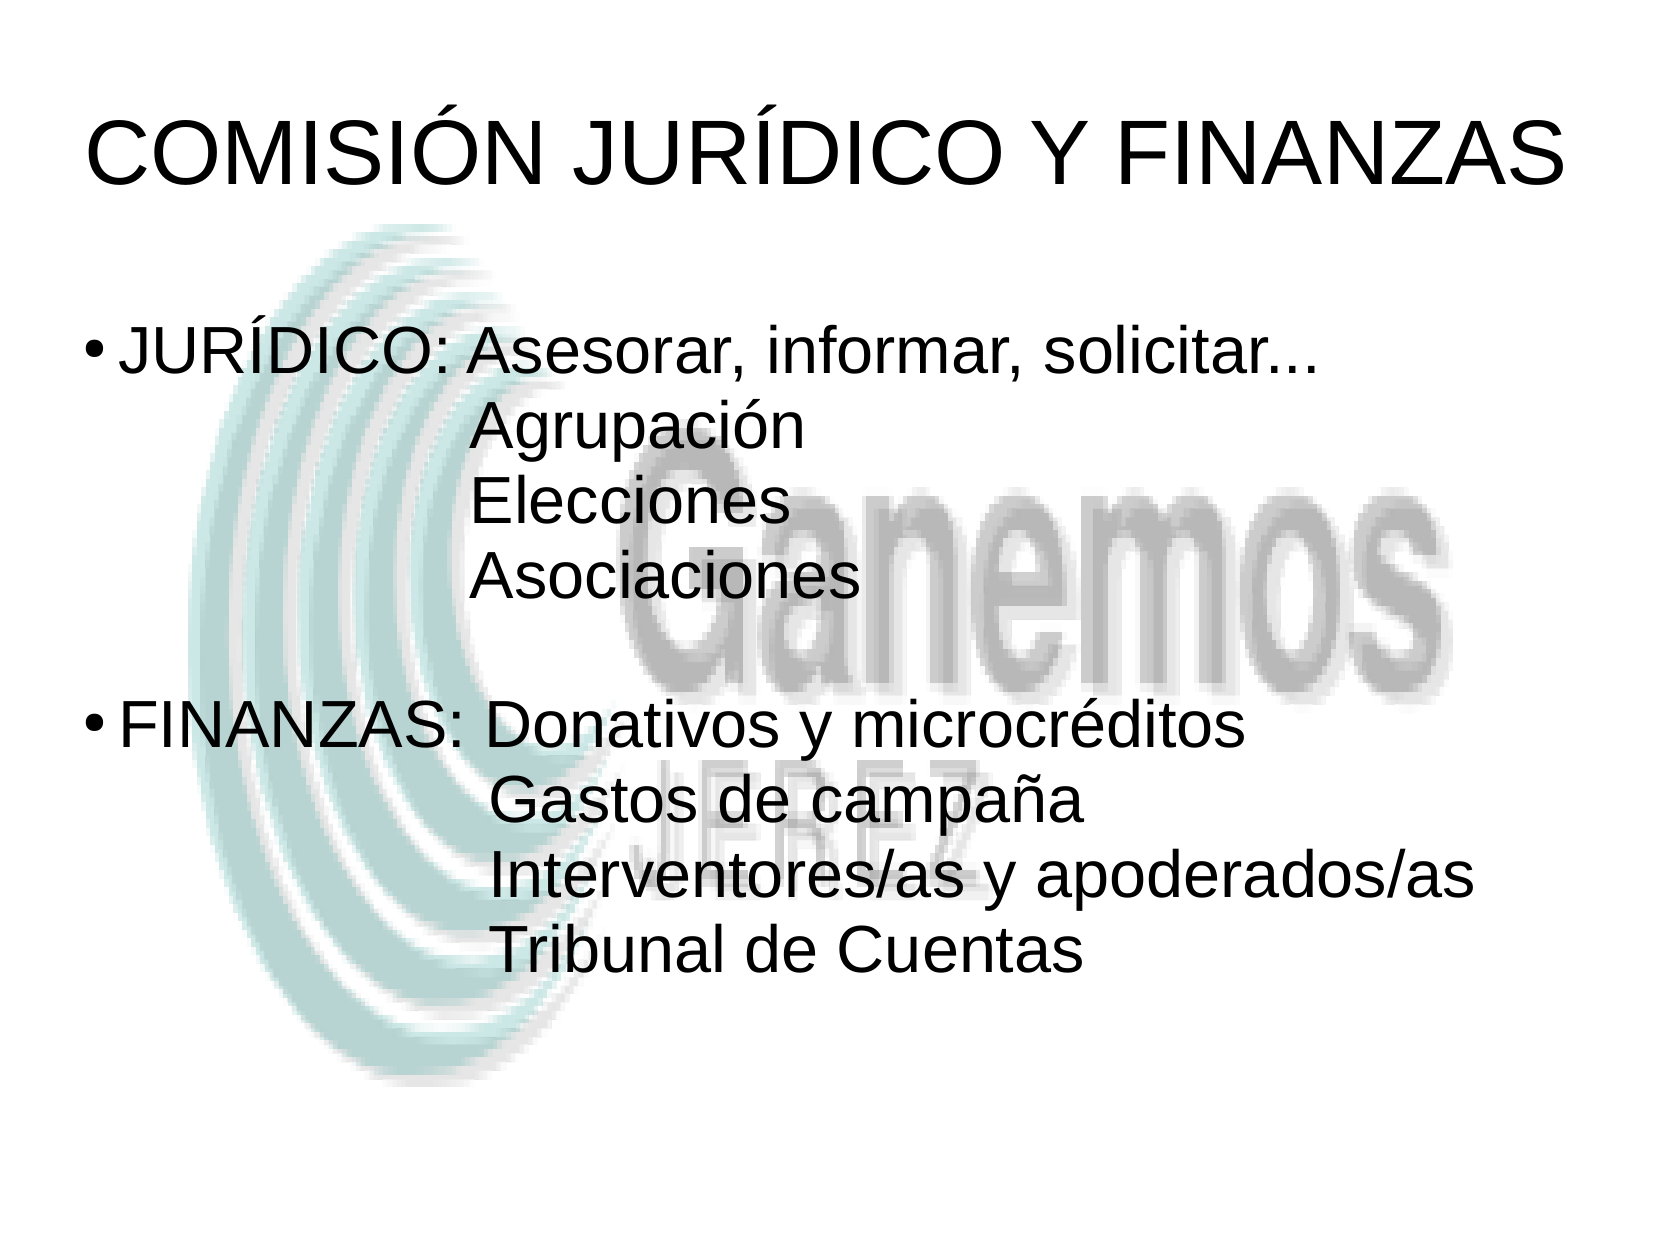

# COMISIÓN JURÍDICO Y FINANZAS
JURÍDICO: Asesorar, informar, solicitar...
 Agrupación
 Elecciones
 Asociaciones
FINANZAS: Donativos y microcréditos
 Gastos de campaña
 Interventores/as y apoderados/as
 Tribunal de Cuentas